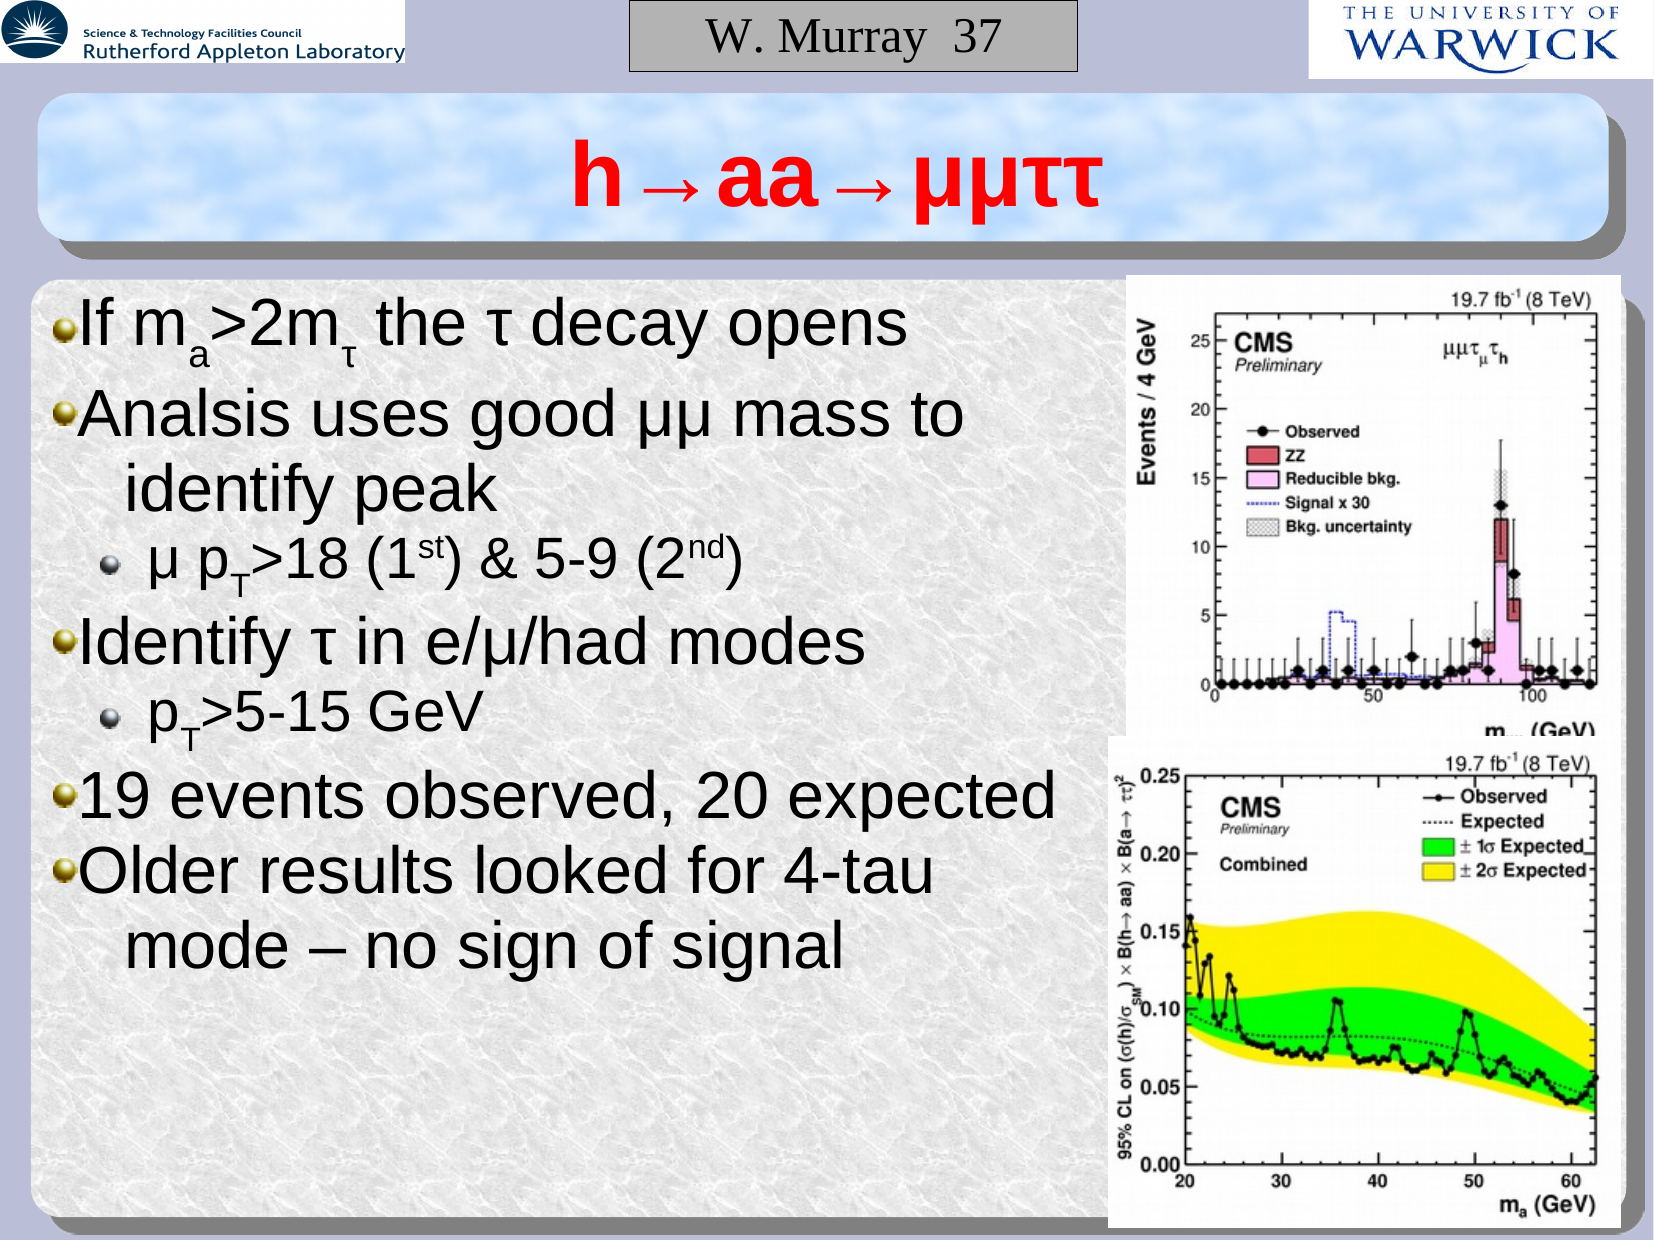

# h→aa→μμττ
If ma>2mτ the τ decay opens
Analsis uses good μμ mass to identify peak
μ pT>18 (1st) & 5-9 (2nd)
Identify τ in e/μ/had modes
pT>5-15 GeV
19 events observed, 20 expected
Older results looked for 4-tau mode – no sign of signal